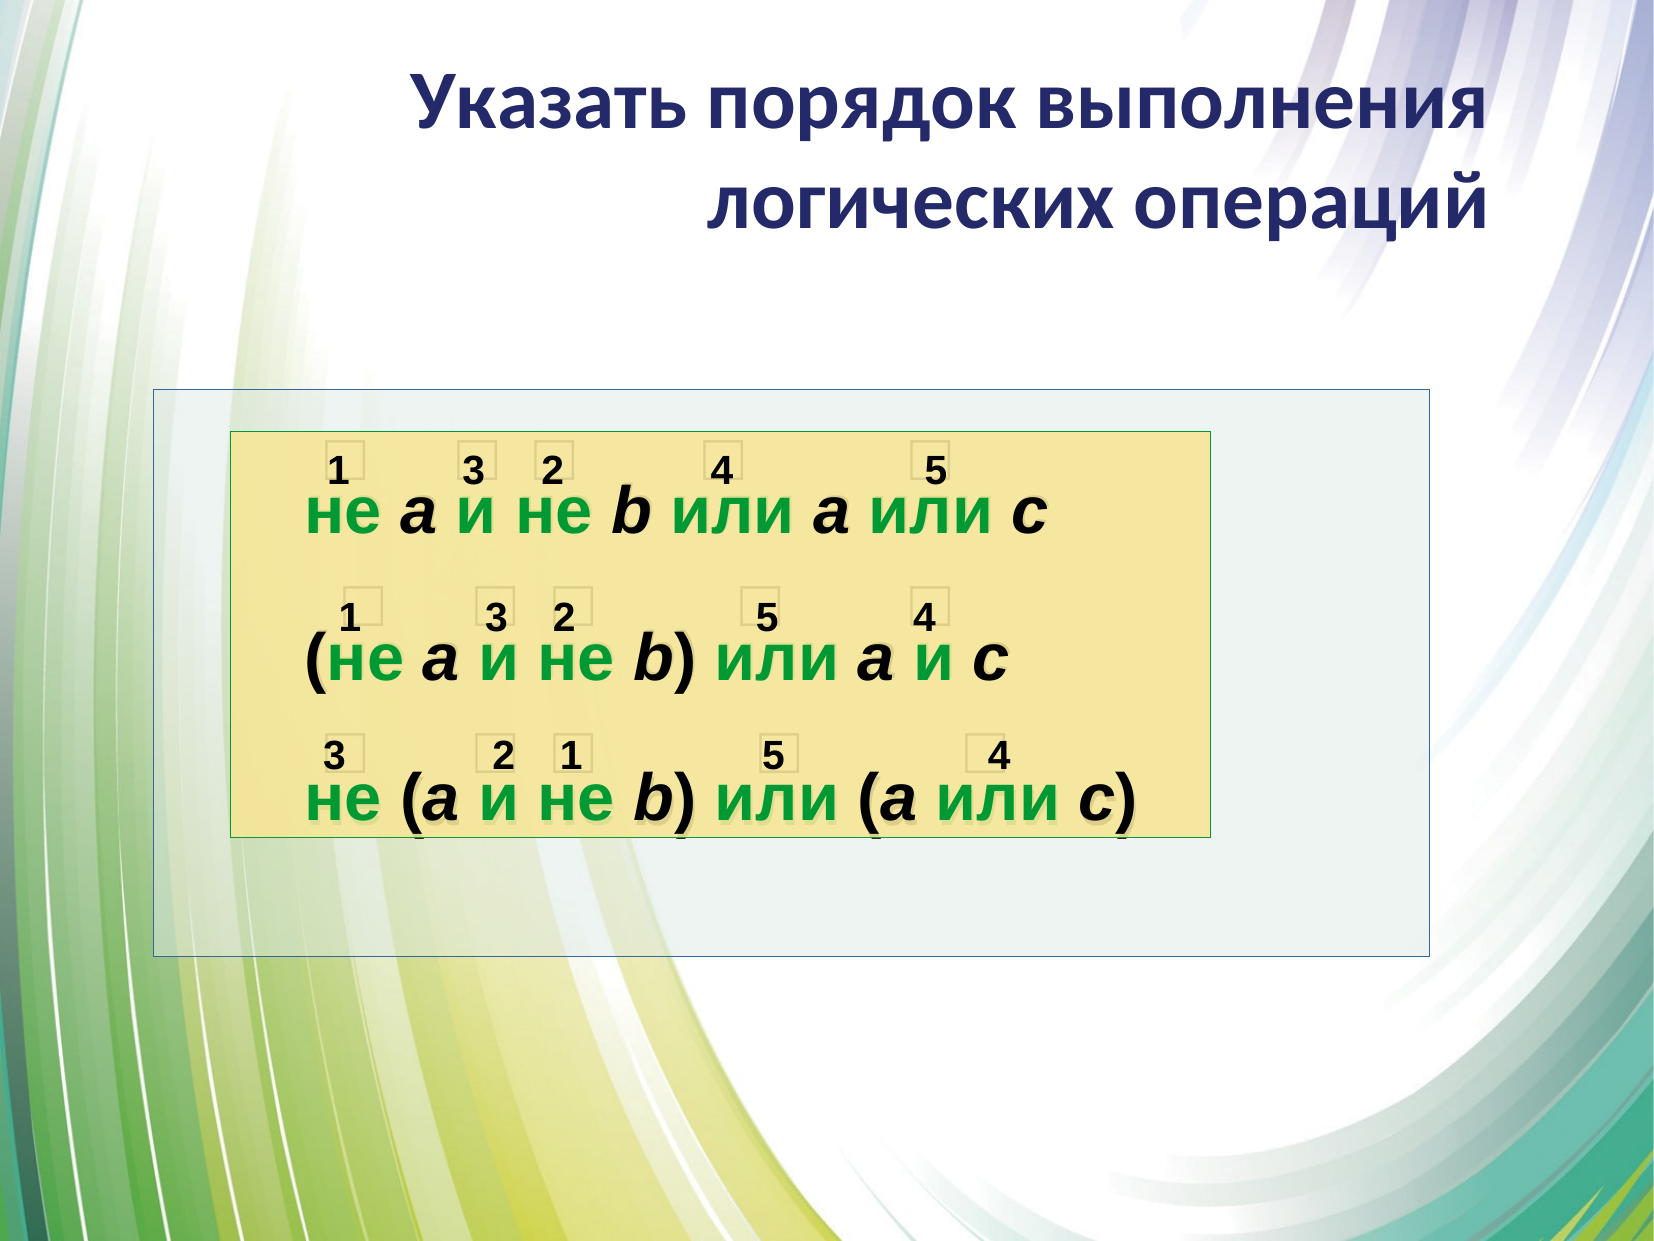

Указать порядок выполнения логических операций
 □ □ □ □ □
не a и не b или a или c
 □ □ □ □ □
(не a и не b) или a и c
 □ □ □ □ □
не (a и не b) или (a или с)
 1 3 2 4 5
не a и не b или a или c
 1 3 2 5 4
(не a и не b) или a и c
 3 2 1 5 4
не (a и не b) или (a или с)